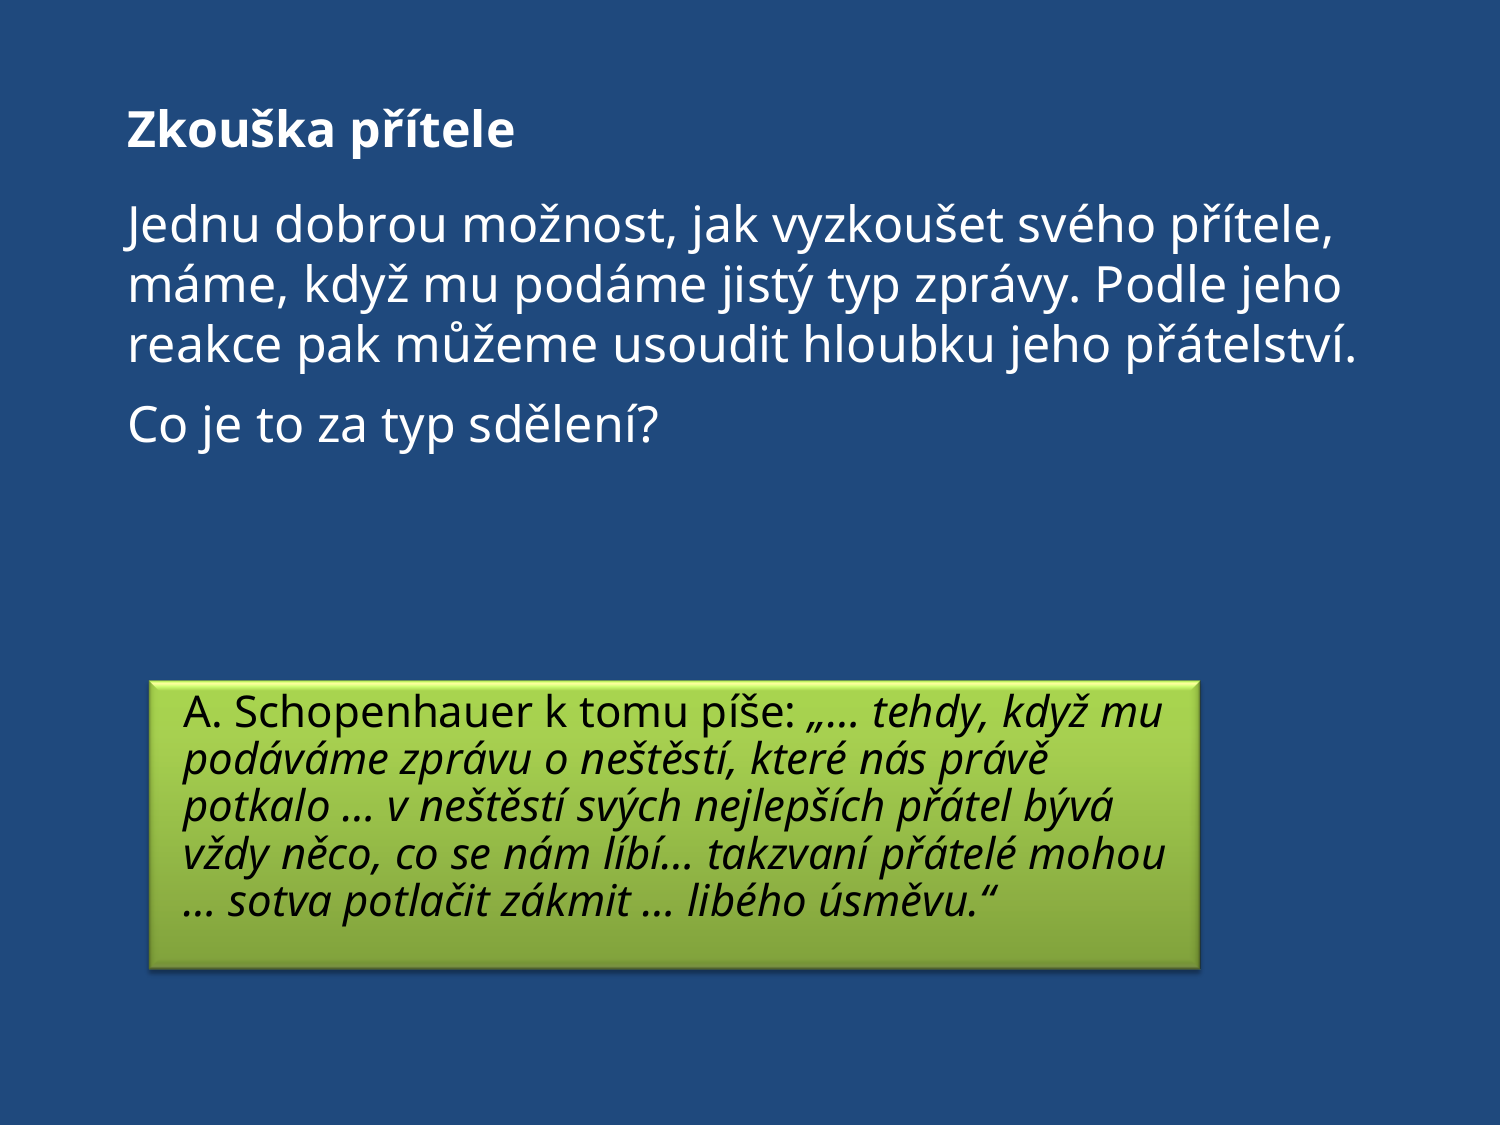

# Zkouška přítele Jednu dobrou možnost, jak vyzkoušet svého přítele, máme, když mu podáme jistý typ zprávy. Podle jeho reakce pak můžeme usoudit hloubku jeho přátelství. Co je to za typ sdělení?
A. Schopenhauer k tomu píše: „… tehdy, když mu podáváme zprávu o neštěstí, které nás právě potkalo … v neštěstí svých nejlepších přátel bývá vždy něco, co se nám líbí… takzvaní přátelé mohou … sotva potlačit zákmit … libého úsměvu.“